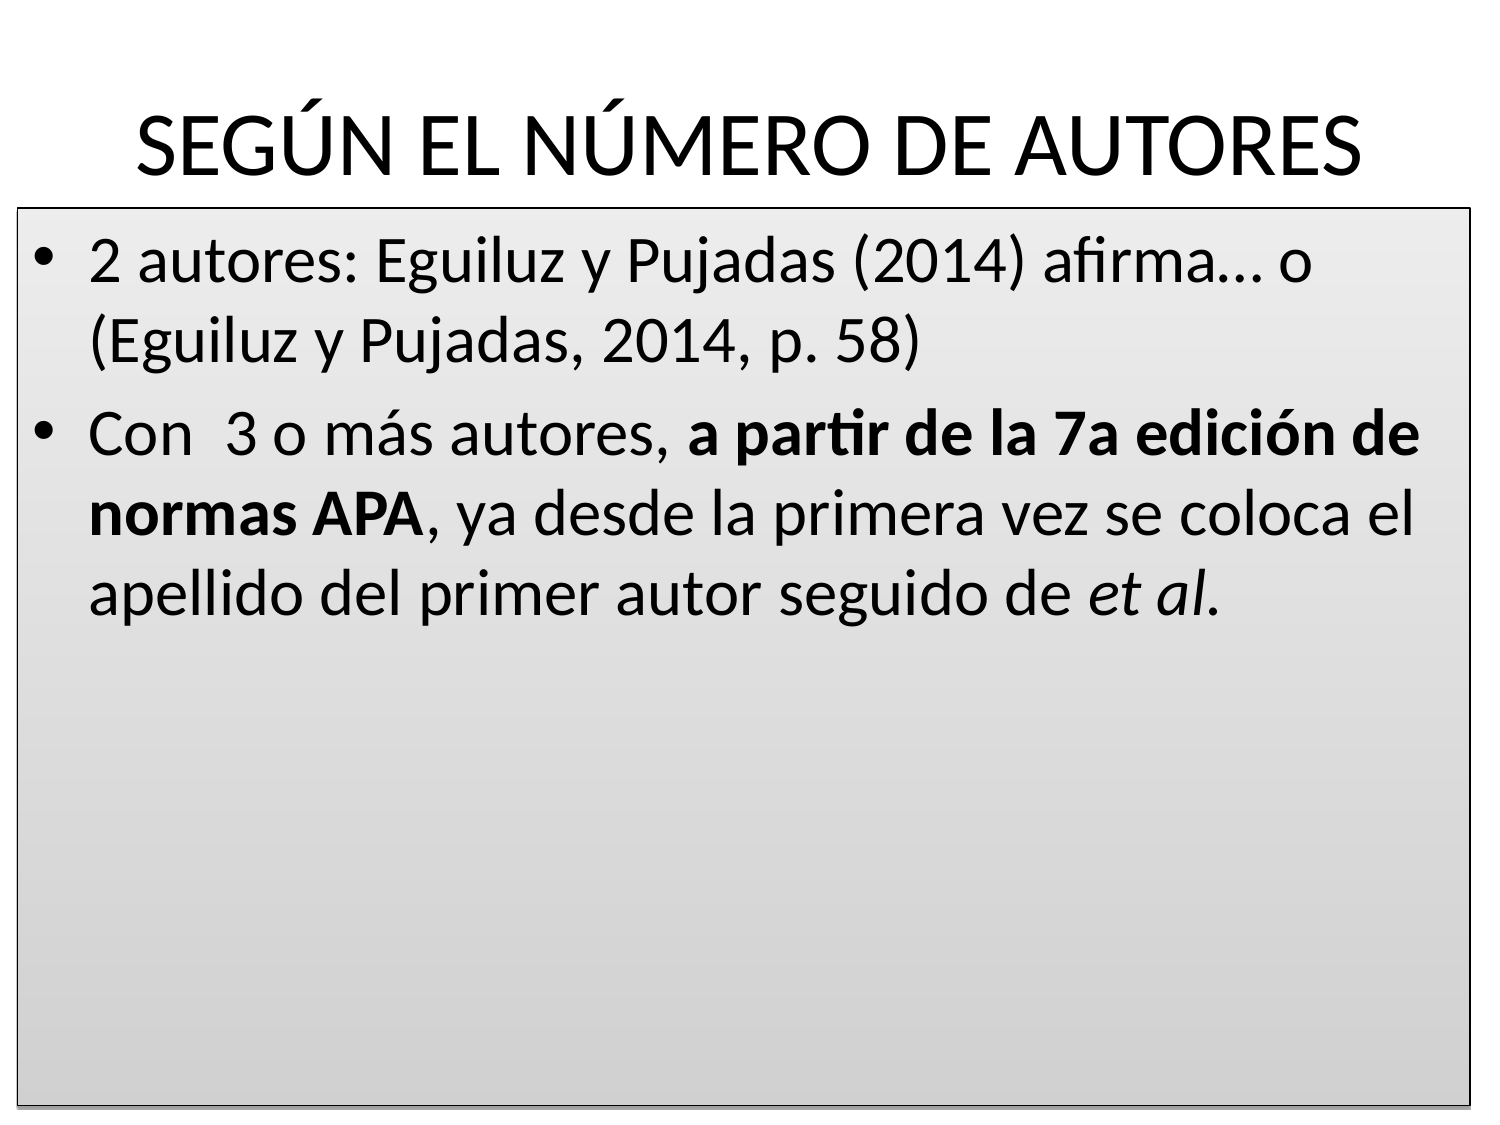

SEGÚN EL NÚMERO DE AUTORES
2 autores: Eguiluz y Pujadas (2014) afirma… o (Eguiluz y Pujadas, 2014, p. 58)
Con 3 o más autores, a partir de la 7a edición de normas APA, ya desde la primera vez se coloca el apellido del primer autor seguido de et al.